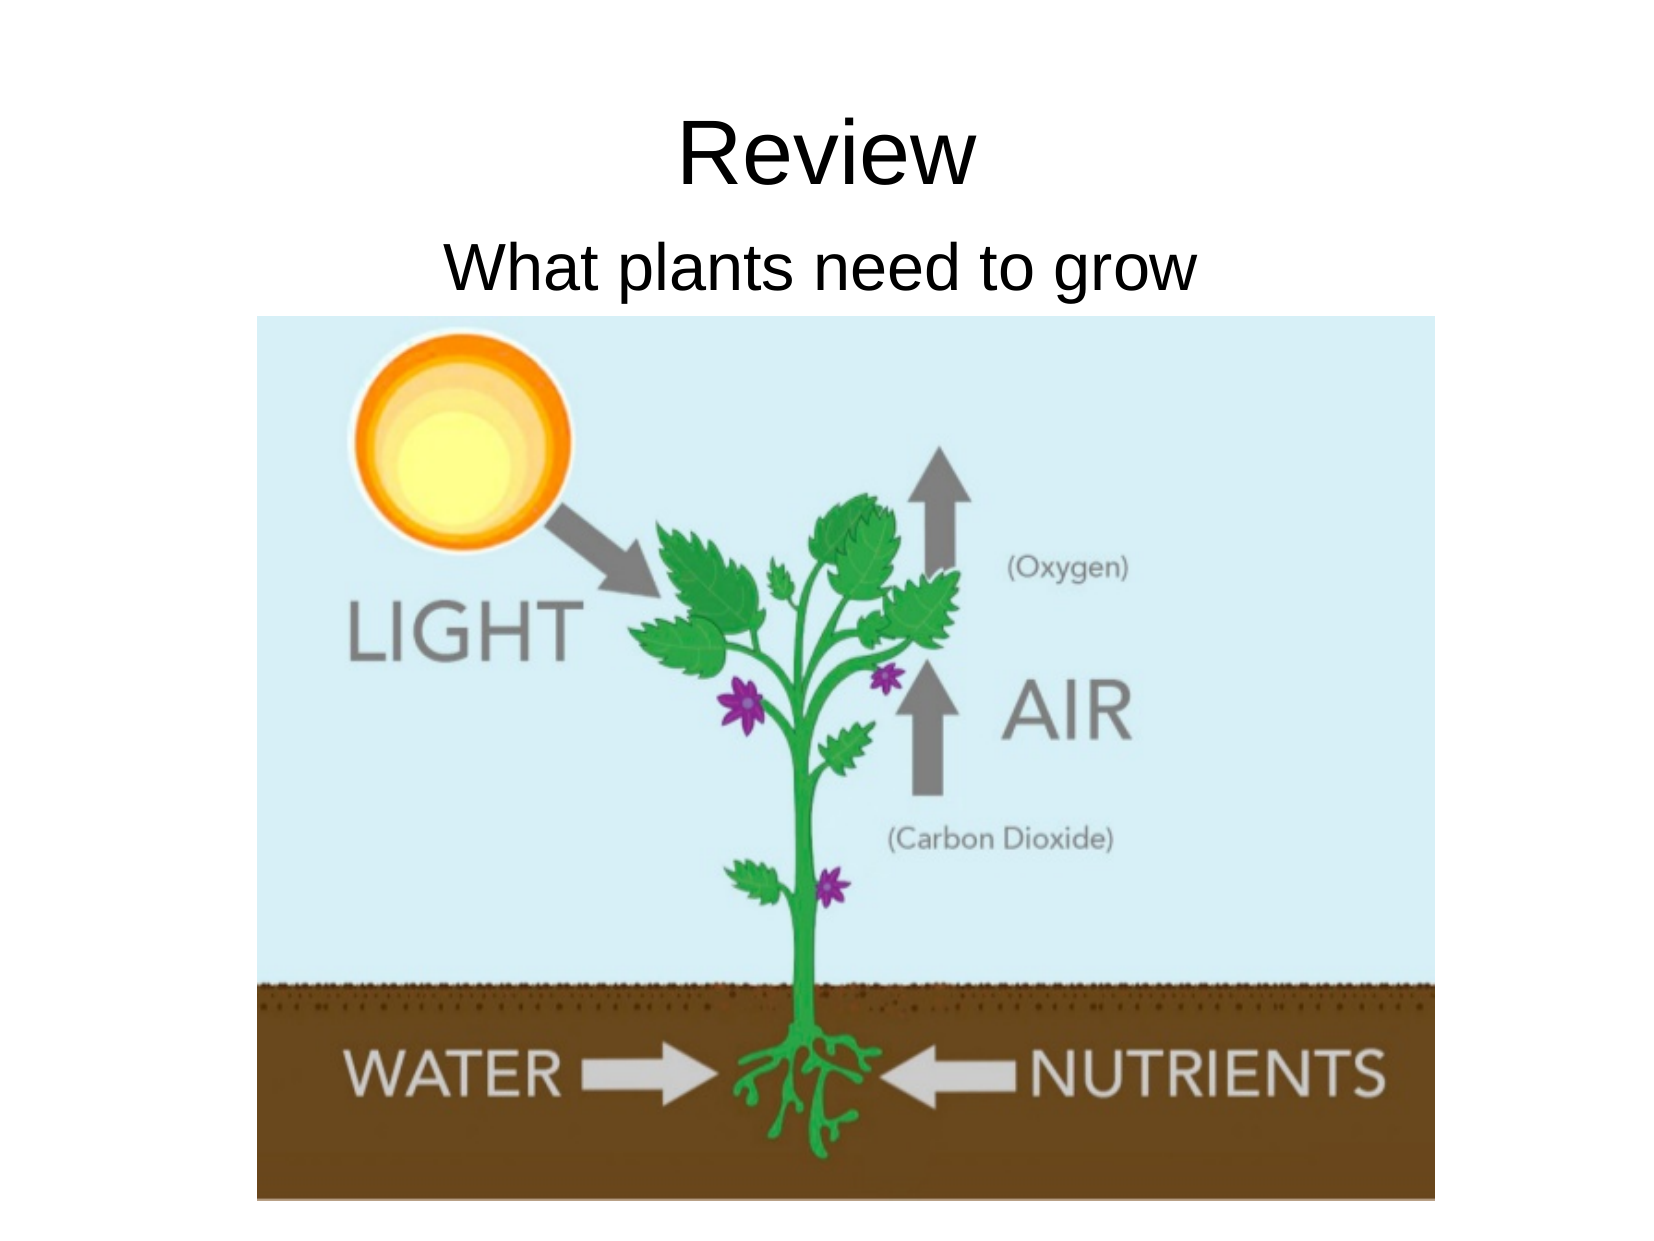

# Review
What plants need to grow